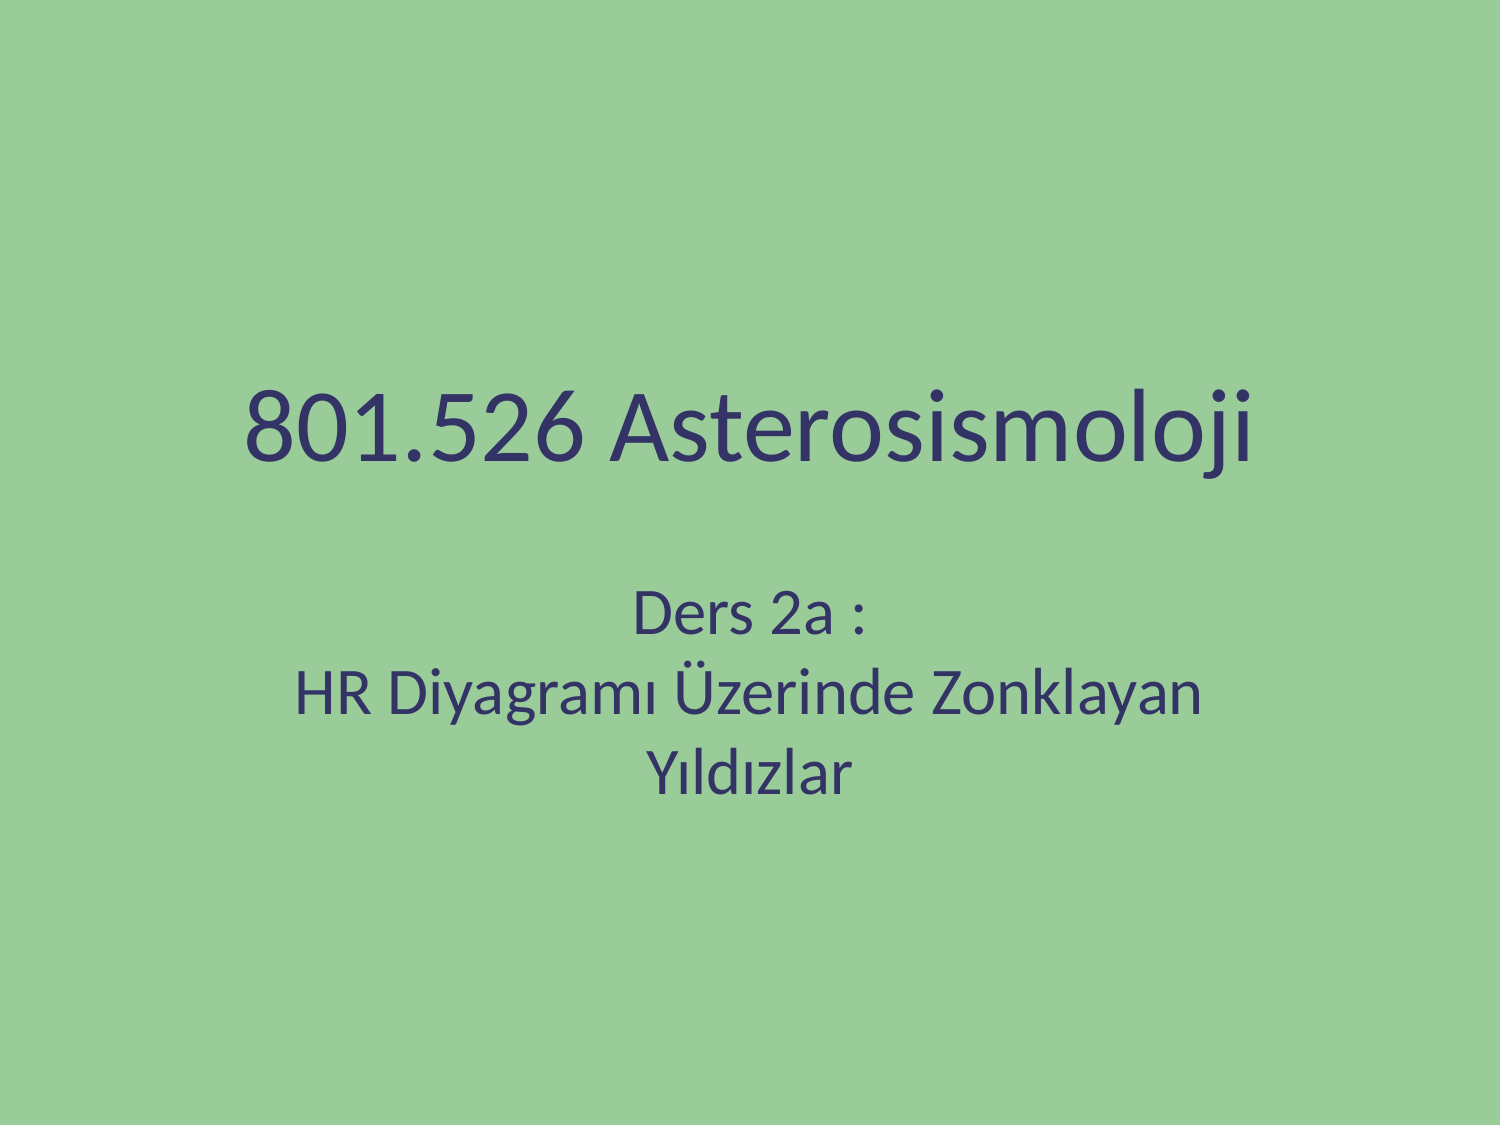

# 801.526 Asterosismoloji
Ders 2a :
HR Diyagramı Üzerinde Zonklayan Yıldızlar